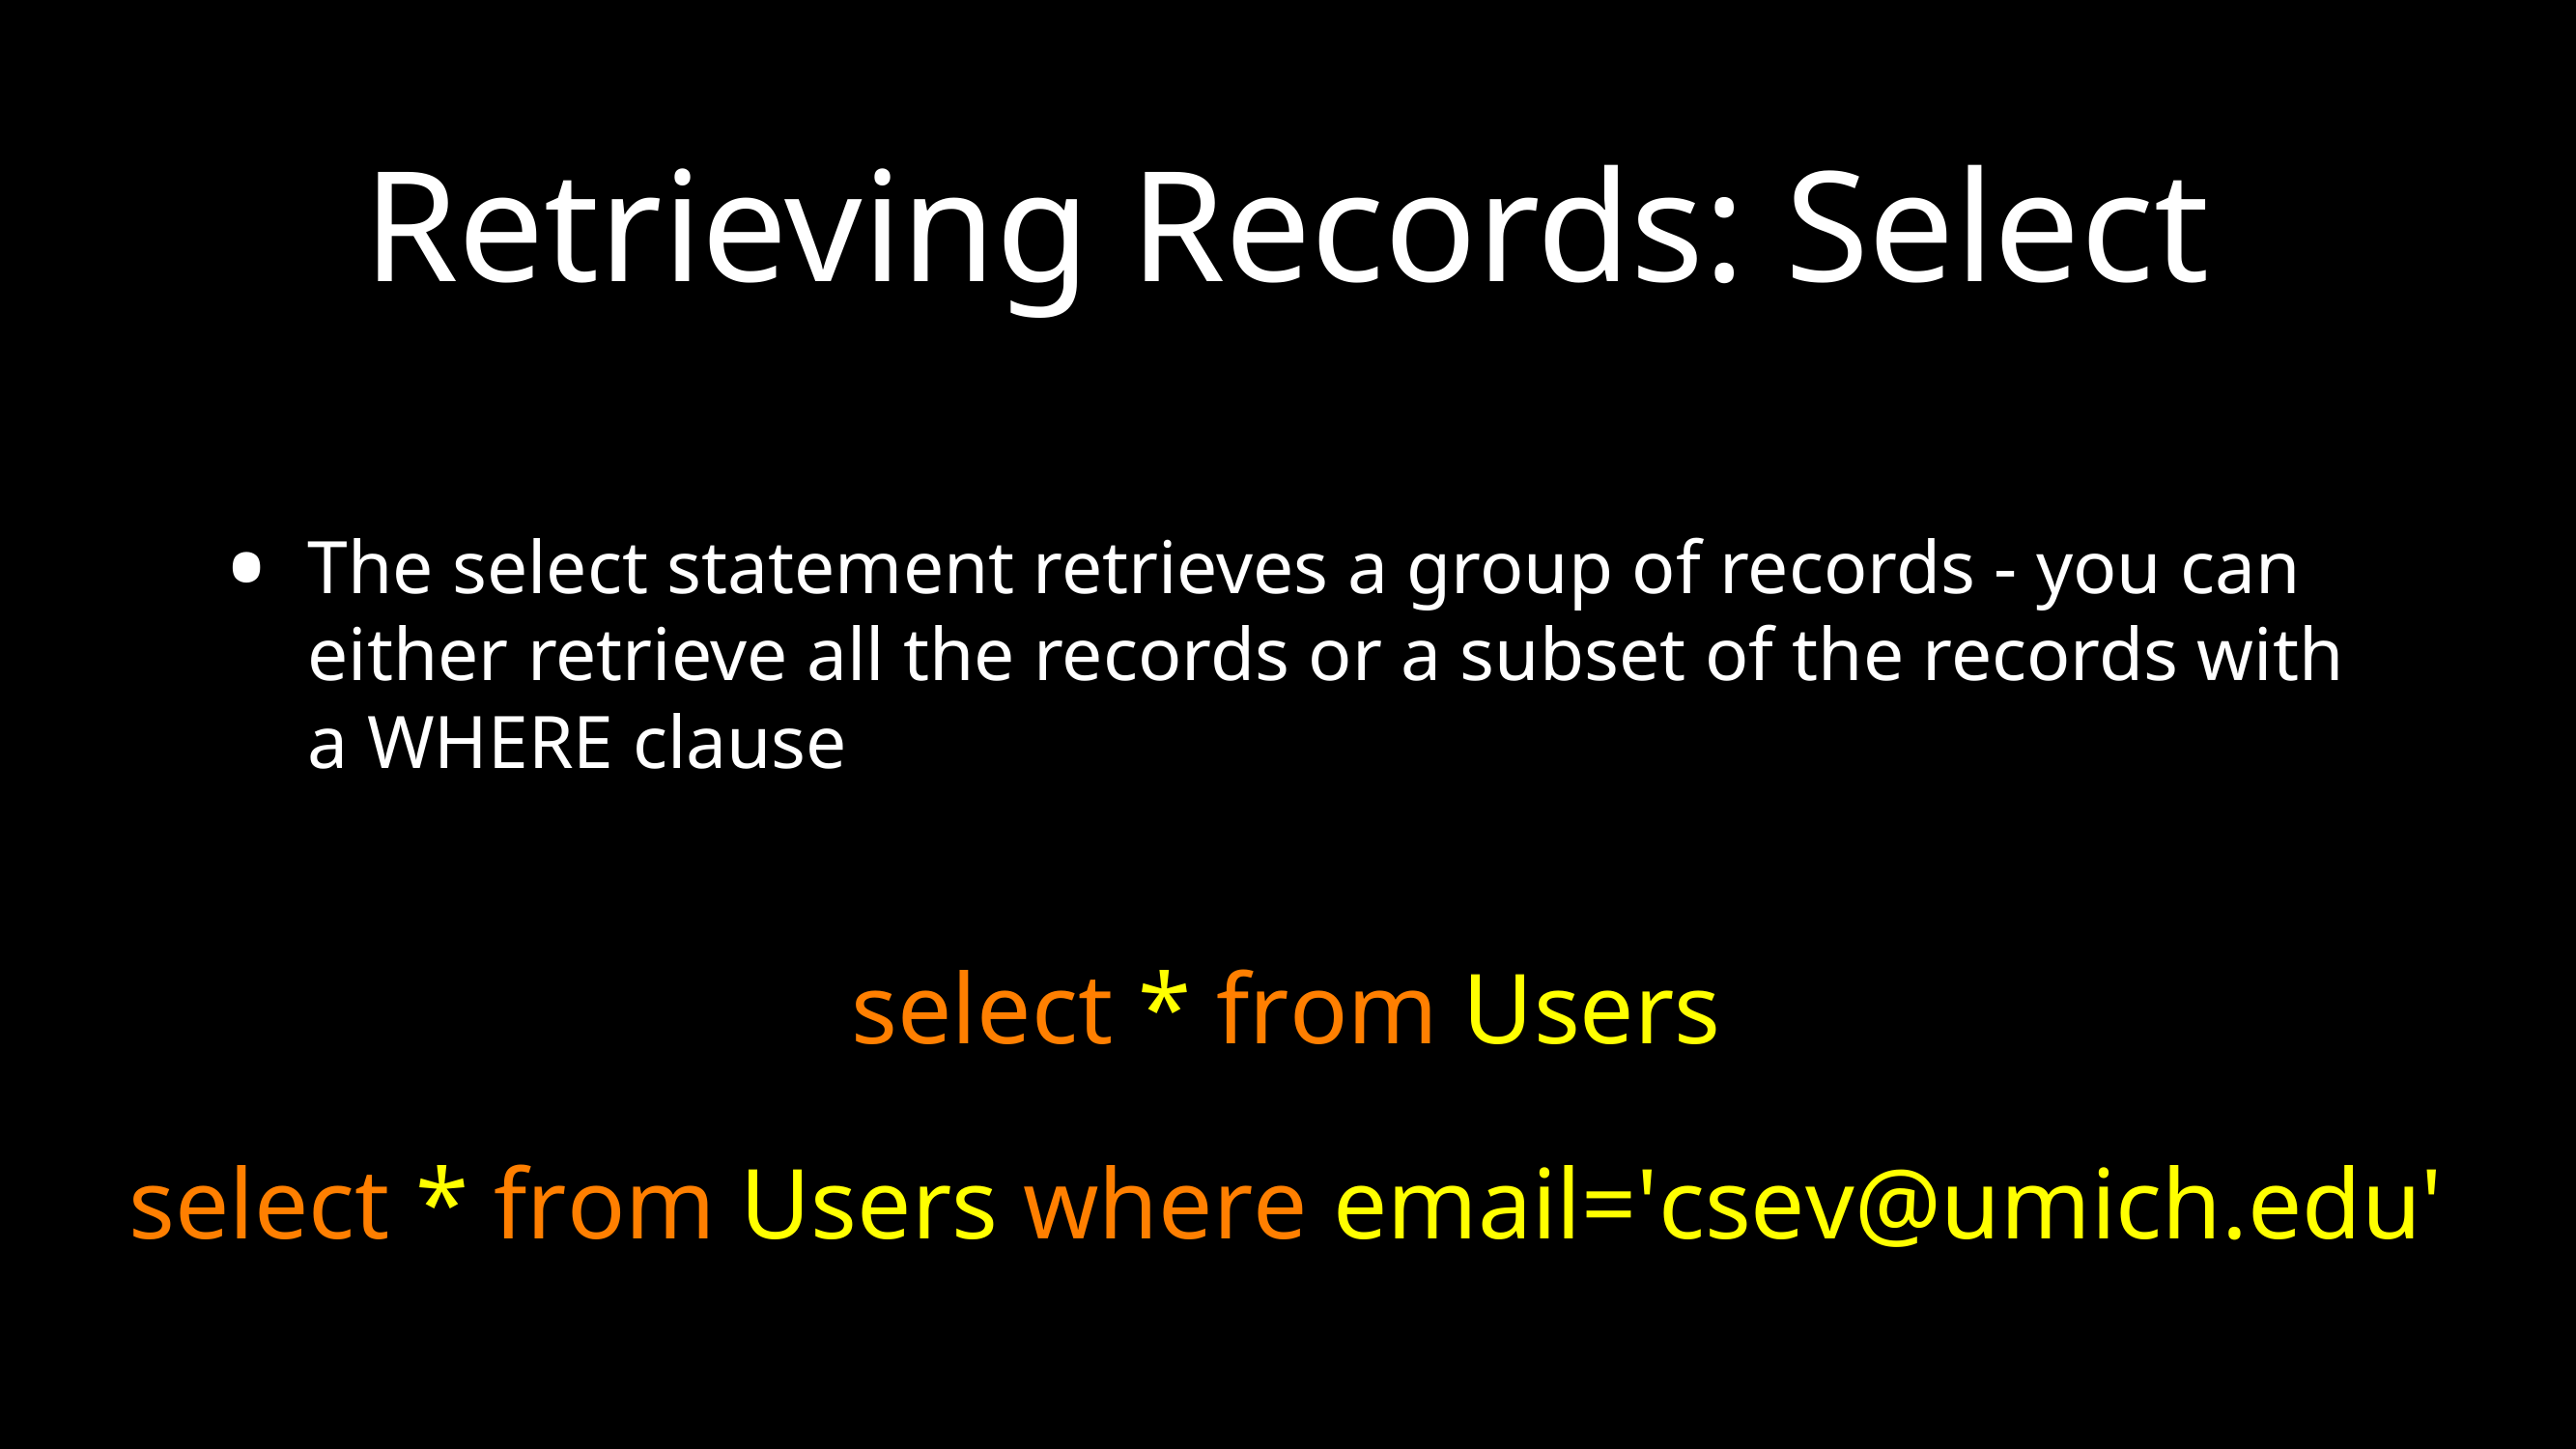

# Retrieving Records: Select
The select statement retrieves a group of records - you can either retrieve all the records or a subset of the records with a WHERE clause
select * from Users
select * from Users where email='csev@umich.edu'